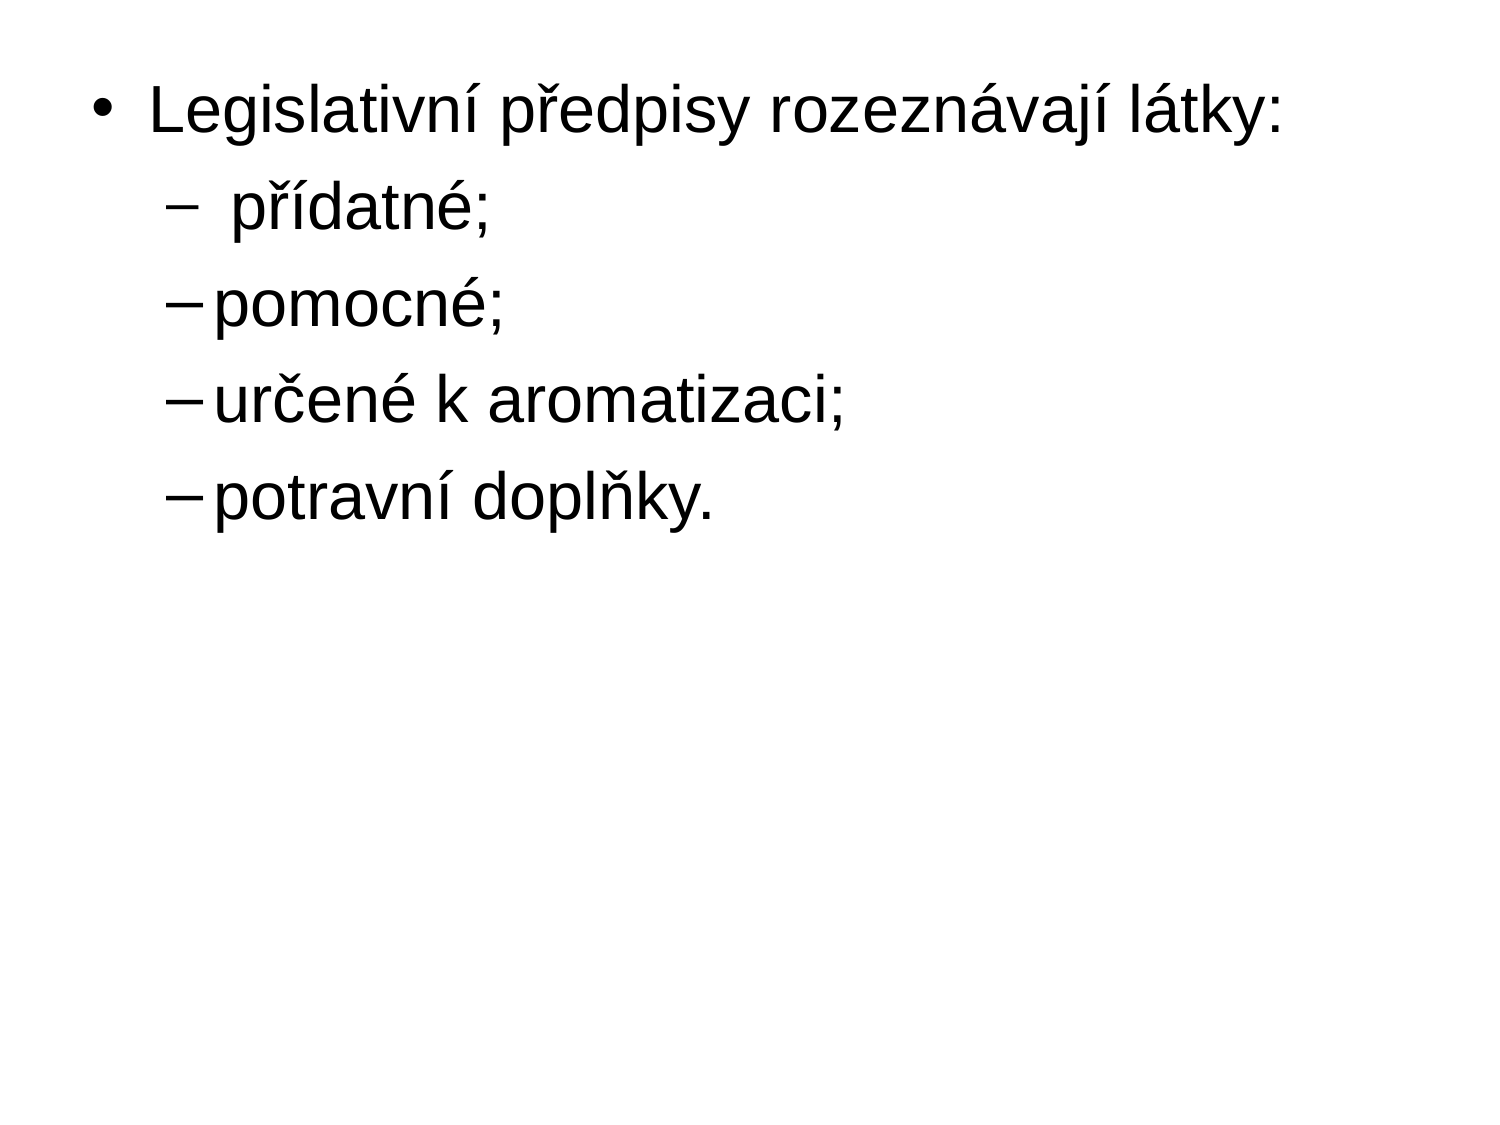

# Legislativní předpisy rozeznávají látky:
 přídatné;
pomocné;
určené k aromatizaci;
potravní doplňky.